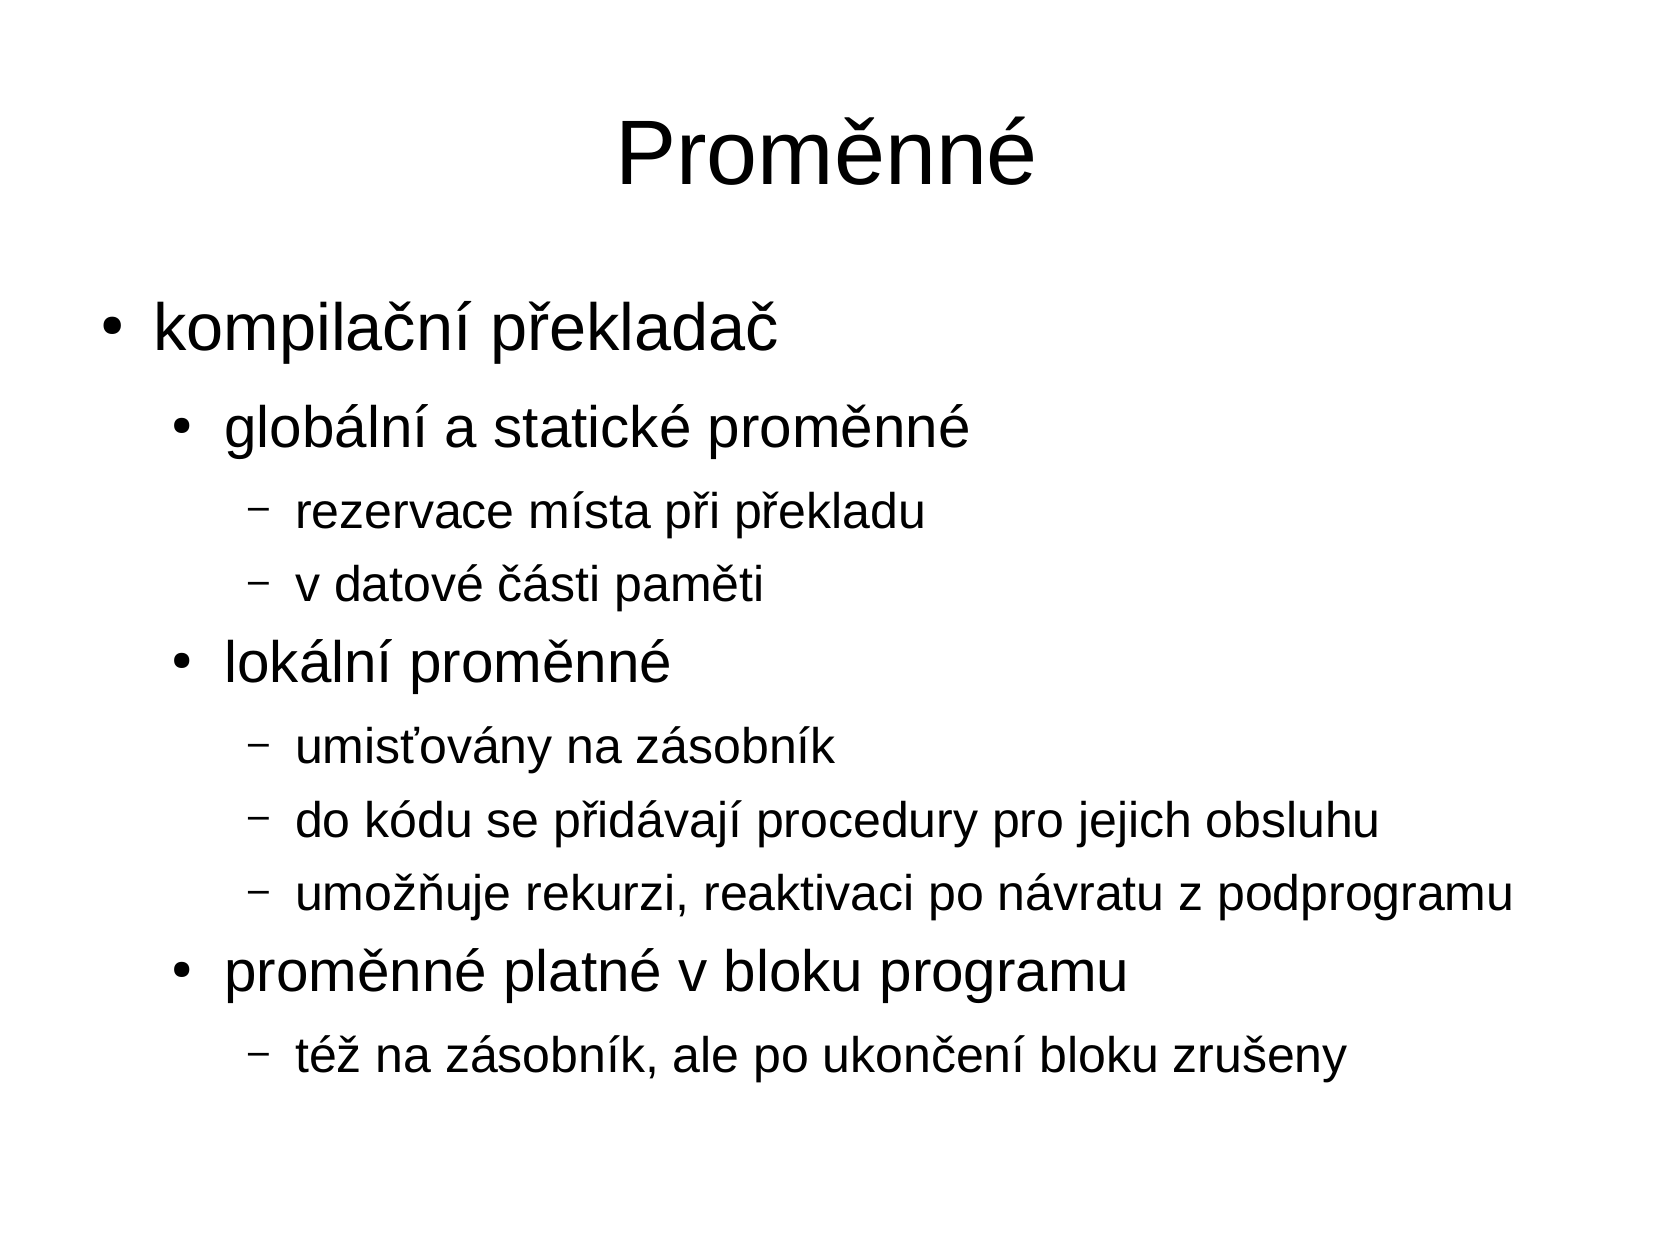

# Proměnné
kompilační překladač
globální a statické proměnné
rezervace místa při překladu
v datové části paměti
lokální proměnné
umisťovány na zásobník
do kódu se přidávají procedury pro jejich obsluhu
umožňuje rekurzi, reaktivaci po návratu z podprogramu
proměnné platné v bloku programu
též na zásobník, ale po ukončení bloku zrušeny